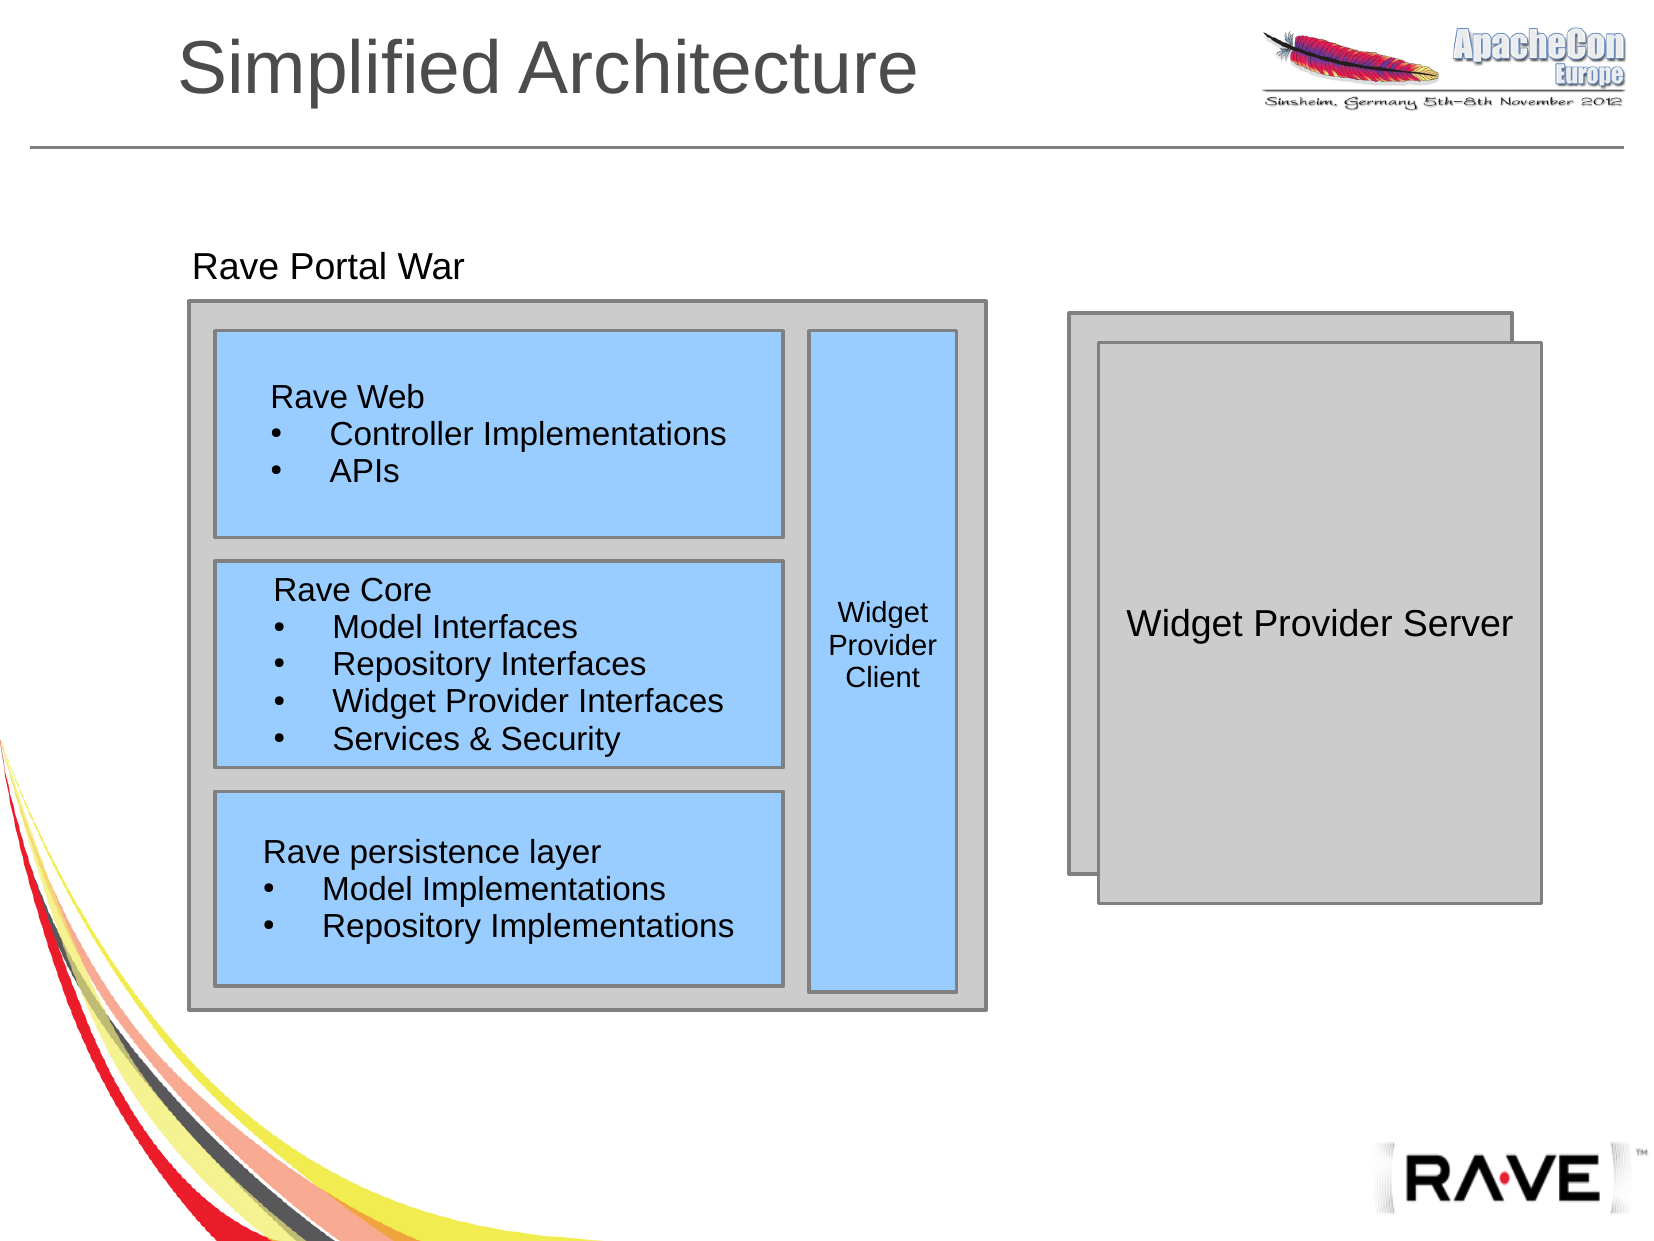

# Simplified Architecture
Rave Portal War
Widget Provider Server
Rave Web
Controller Implementations
APIs
Widget
Provider
Client
Widget Provider Server
Rave Core
Model Interfaces
Repository Interfaces
Widget Provider Interfaces
Services & Security
Rave persistence layer
Model Implementations
Repository Implementations